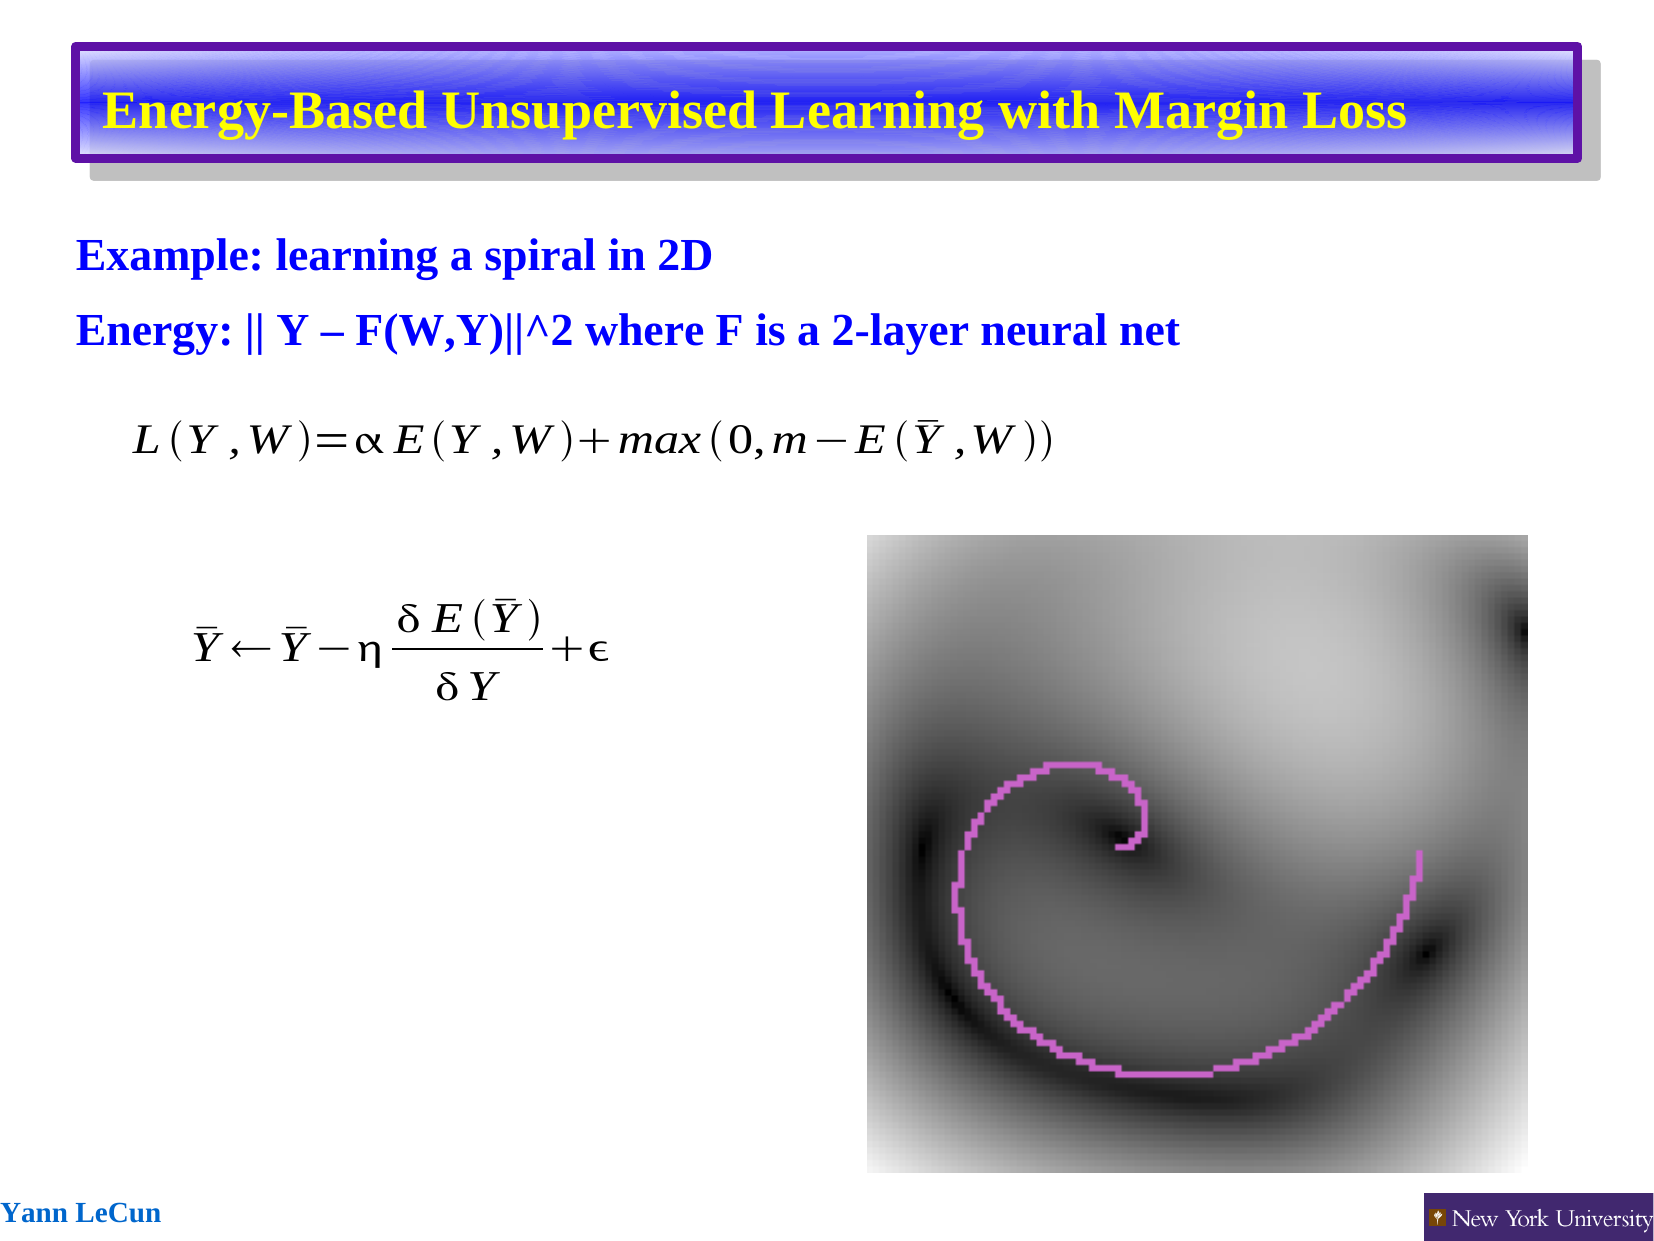

# Energy-Based Unsupervised Learning with Margin Loss
Example: learning a spiral in 2D
Energy: || Y – F(W,Y)||^2 where F is a 2-layer neural net